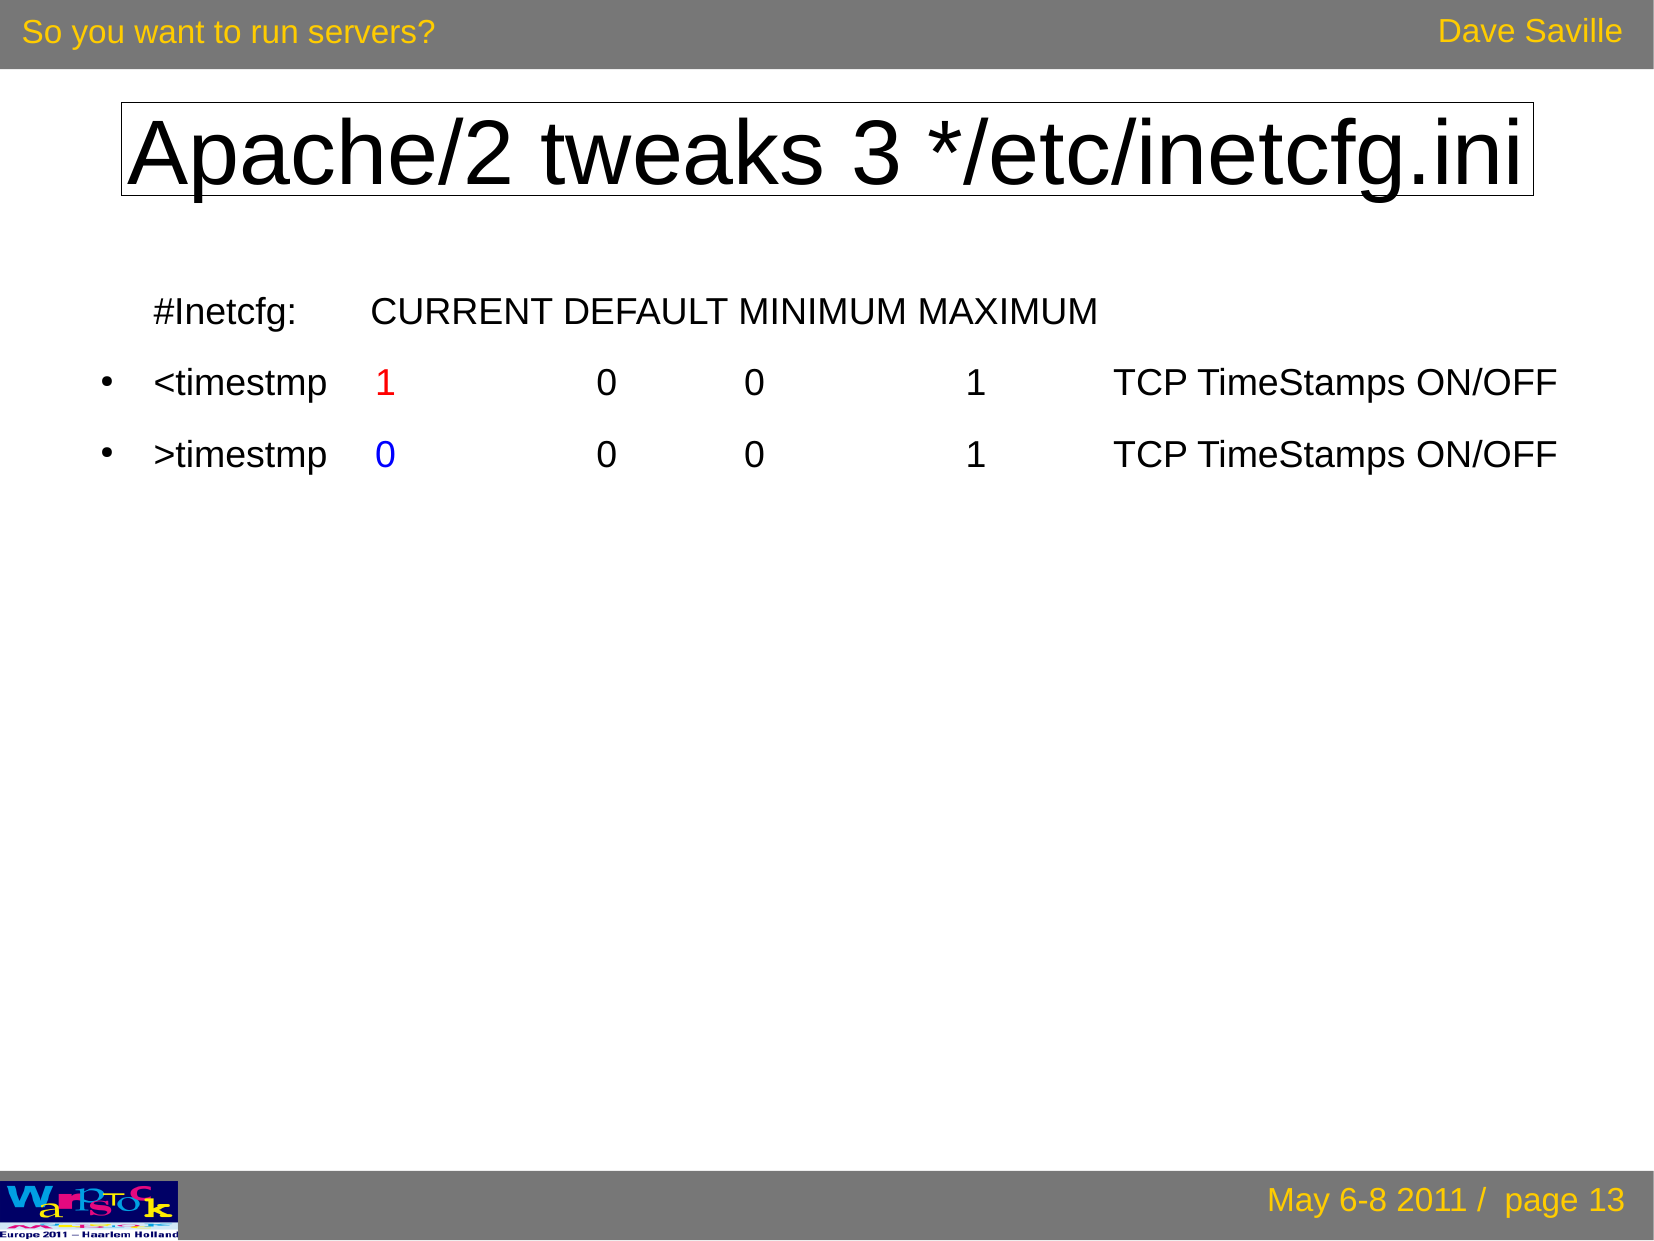

# Apache/2 tweaks 3 */etc/inetcfg.ini
#Inetcfg: CURRENT DEFAULT MINIMUM MAXIMUM
<timestmp	1 		0 	0 		1 	TCP TimeStamps ON/OFF
>timestmp 	0 		0 	0 		1 	TCP TimeStamps ON/OFF